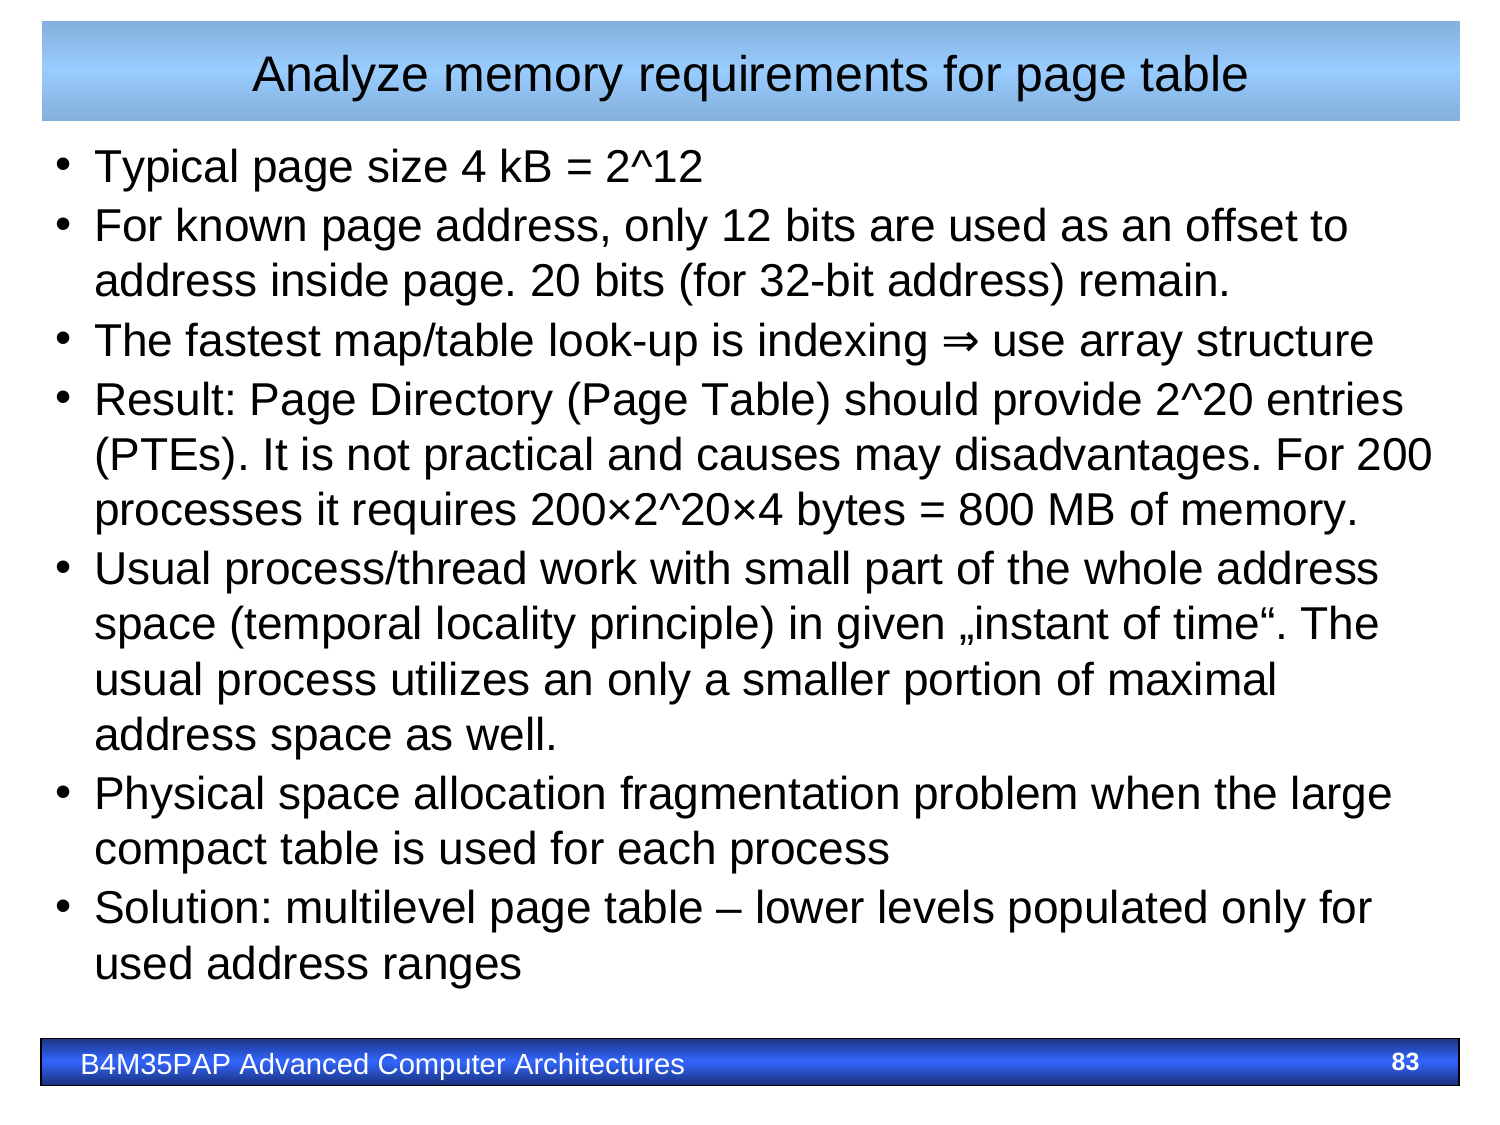

# Analyze memory requirements for page table
Typical page size 4 kB = 2^12
For known page address, only 12 bits are used as an offset to address inside page. 20 bits (for 32-bit address) remain.
The fastest map/table look-up is indexing ⇒ use array structure
Result: Page Directory (Page Table) should provide 2^20 entries (PTEs). It is not practical and causes may disadvantages. For 200 processes it requires 200×2^20×4 bytes = 800 MB of memory.
Usual process/thread work with small part of the whole address space (temporal locality principle) in given „instant of time“. The usual process utilizes an only a smaller portion of maximal address space as well.
Physical space allocation fragmentation problem when the large compact table is used for each process
Solution: multilevel page table – lower levels populated only for used address ranges